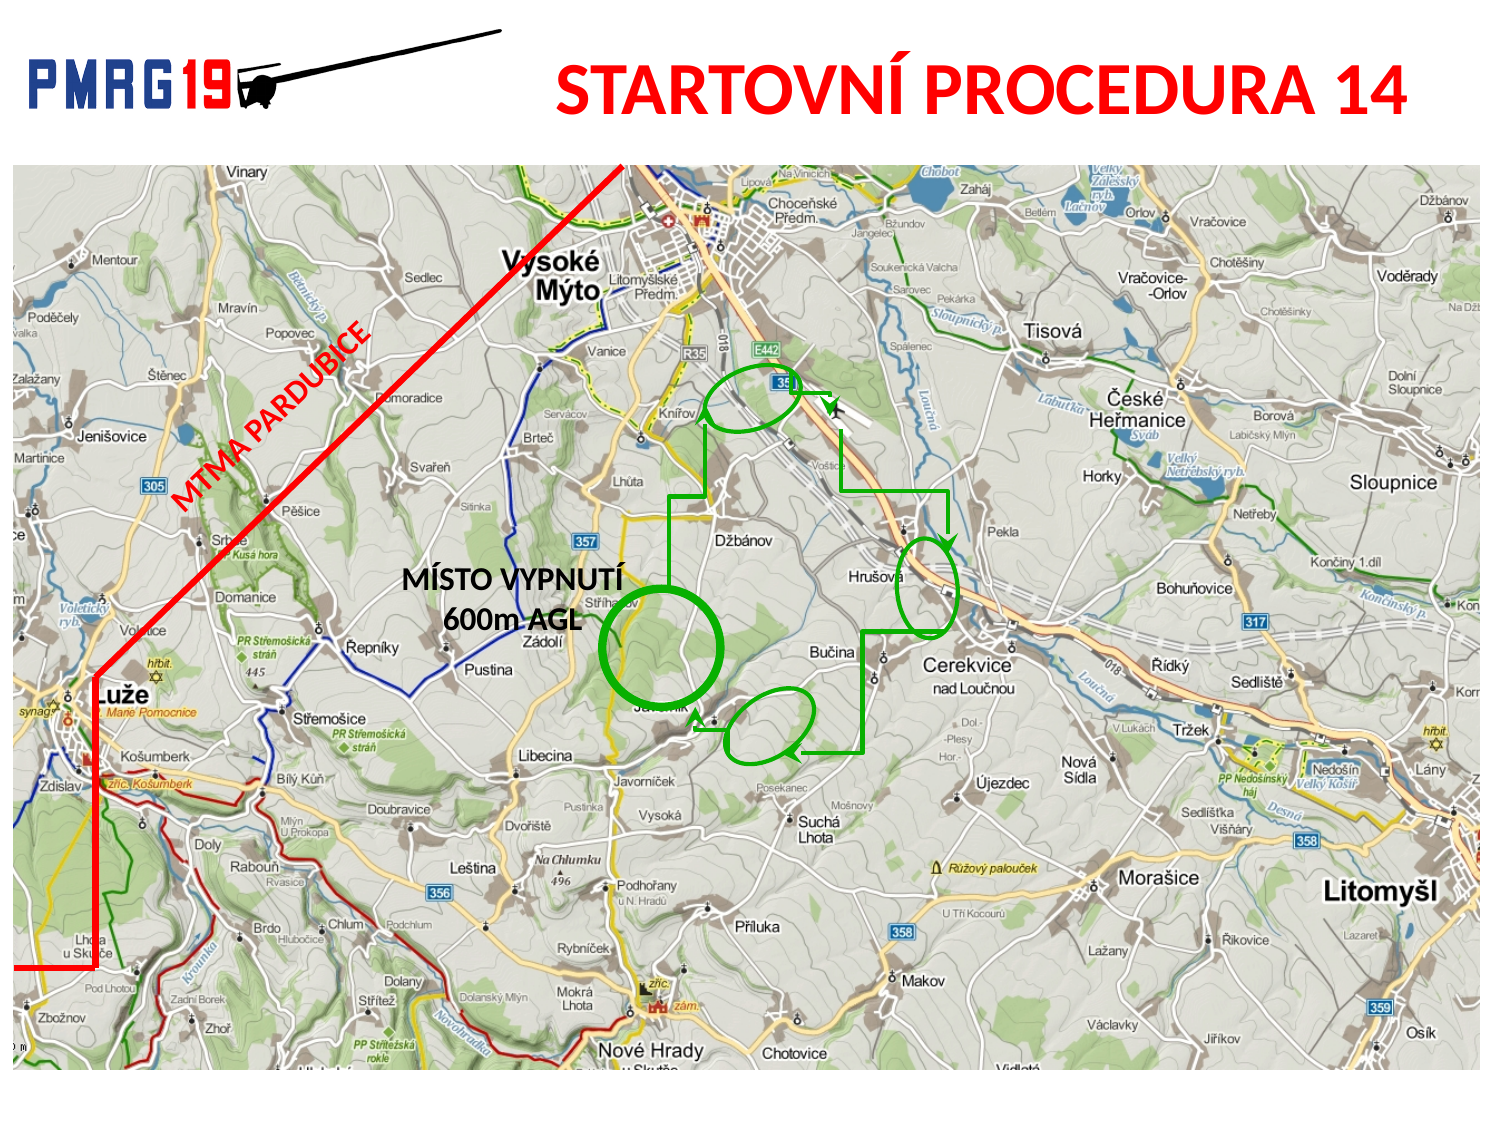

# STARTOVNÍ PROCEDURA 14
MTMA PARDUBICE
MÍSTO VYPNUTÍ
600m AGL